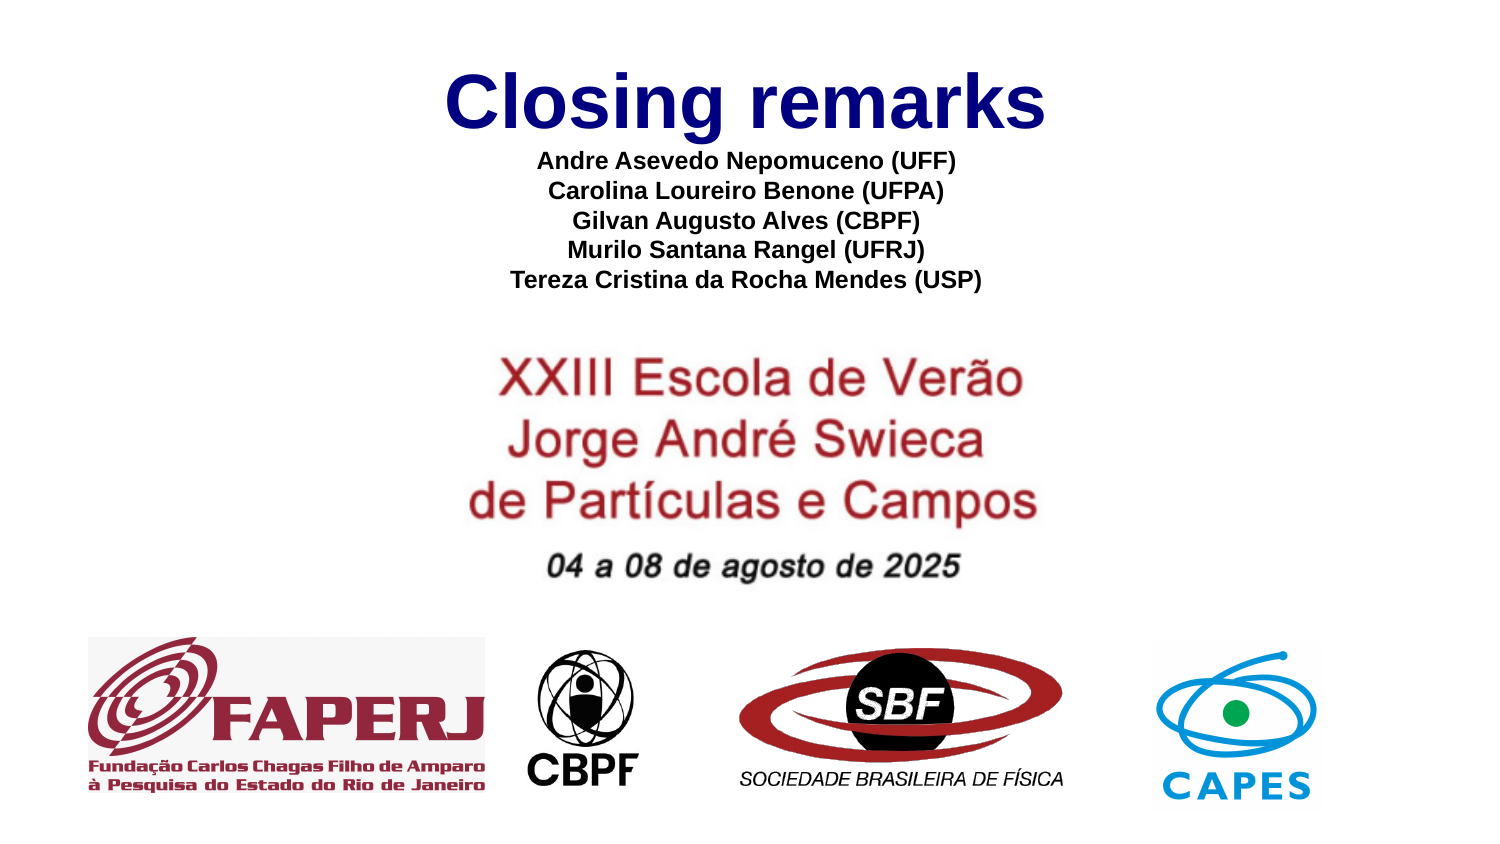

Closing remarks
Andre Asevedo Nepomuceno (UFF)
Carolina Loureiro Benone (UFPA)
Gilvan Augusto Alves (CBPF)
Murilo Santana Rangel (UFRJ)
Tereza Cristina da Rocha Mendes (USP)